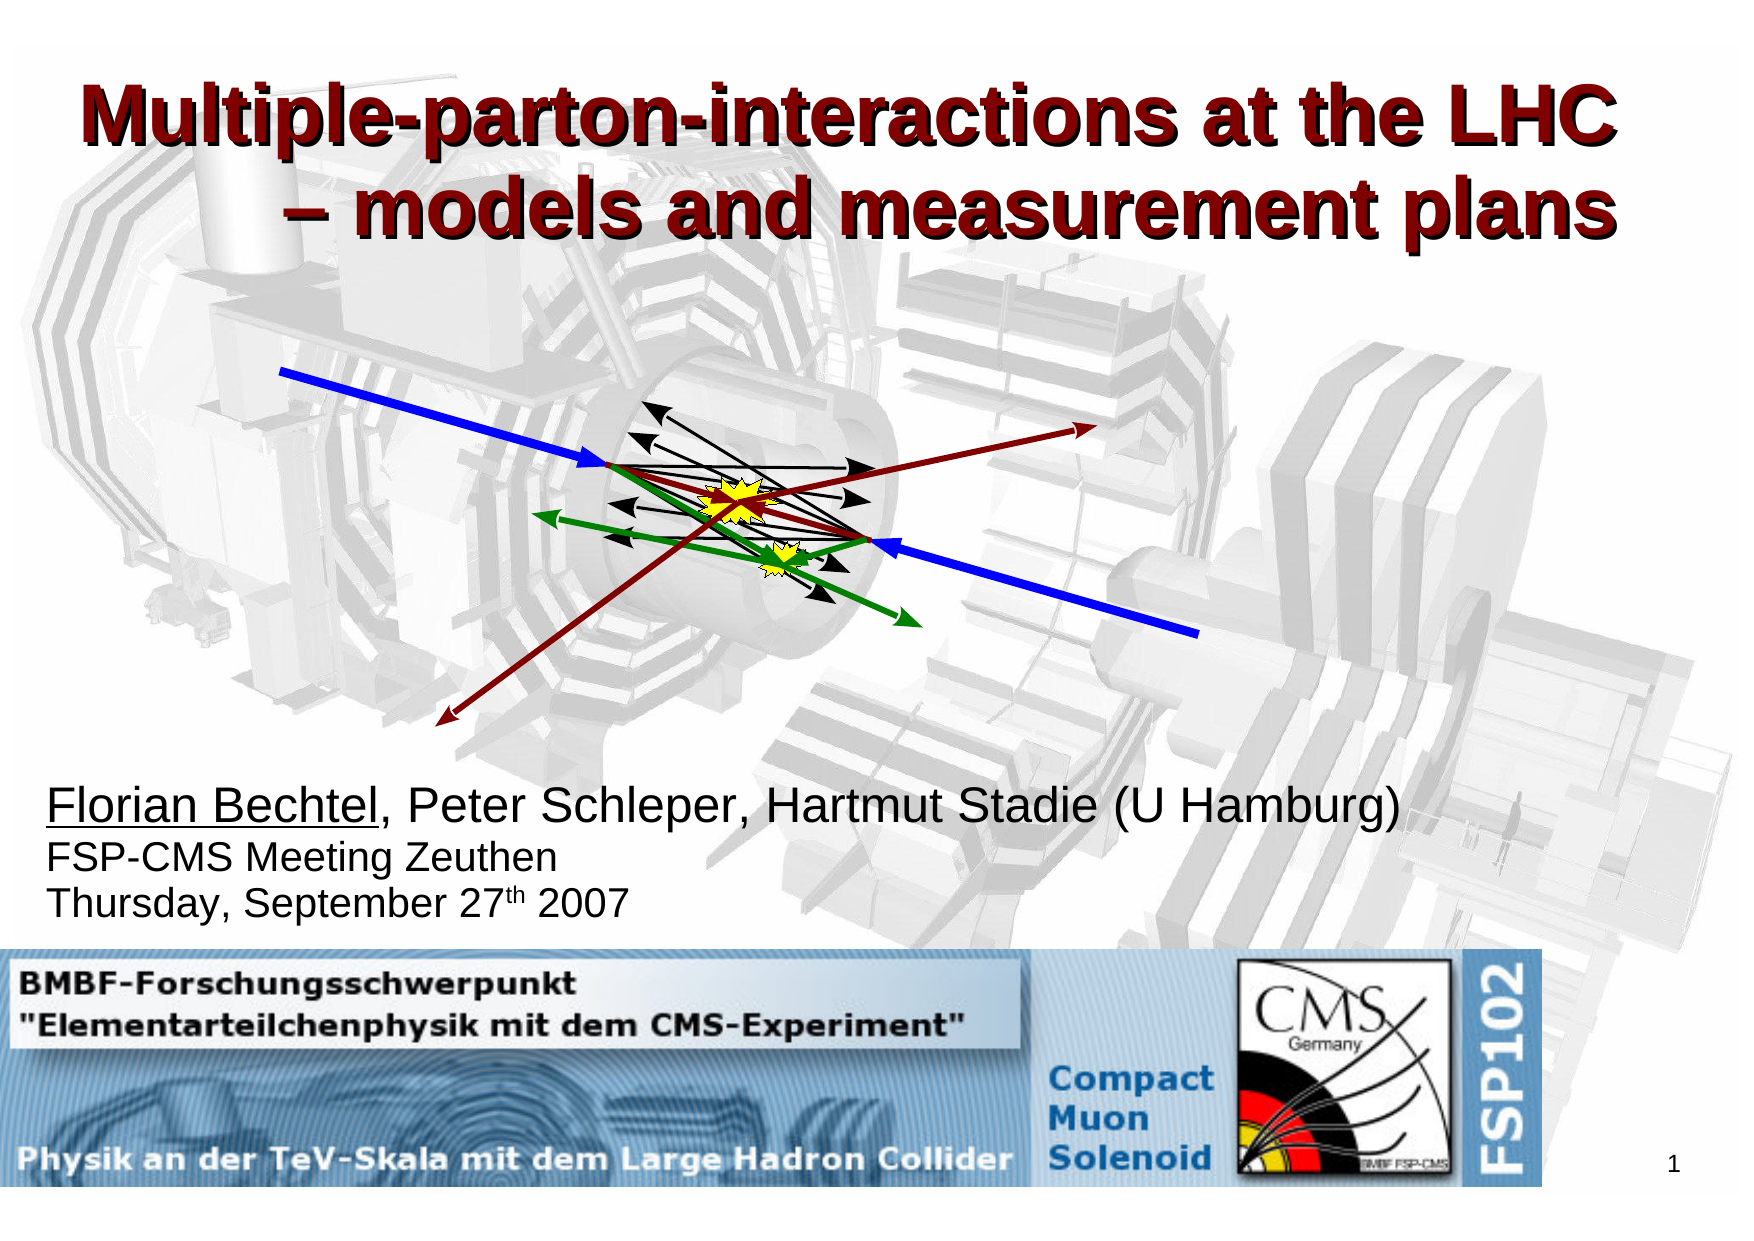

Multiple-parton-interactions at the LHC
– models and measurement plans
Florian Bechtel, Peter Schleper, Hartmut Stadie (U Hamburg)
FSP-CMS Meeting Zeuthen
Thursday, September 27th 2007